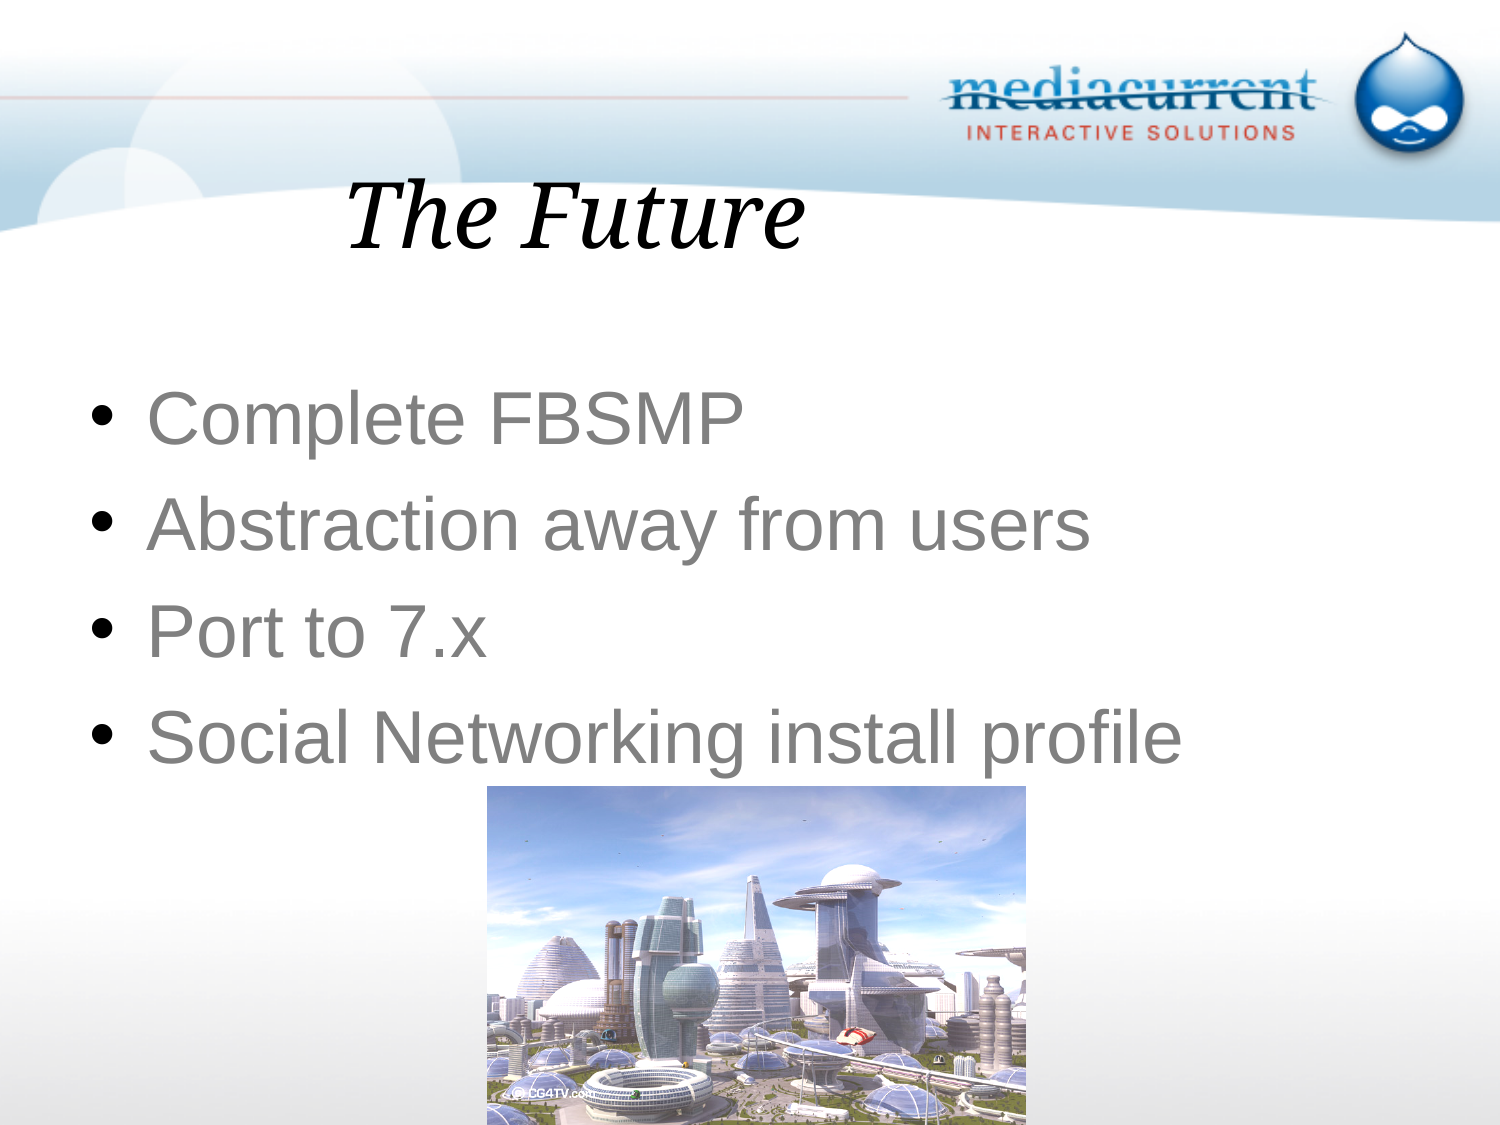

The Future
Complete FBSMP
Abstraction away from users
Port to 7.x
Social Networking install profile